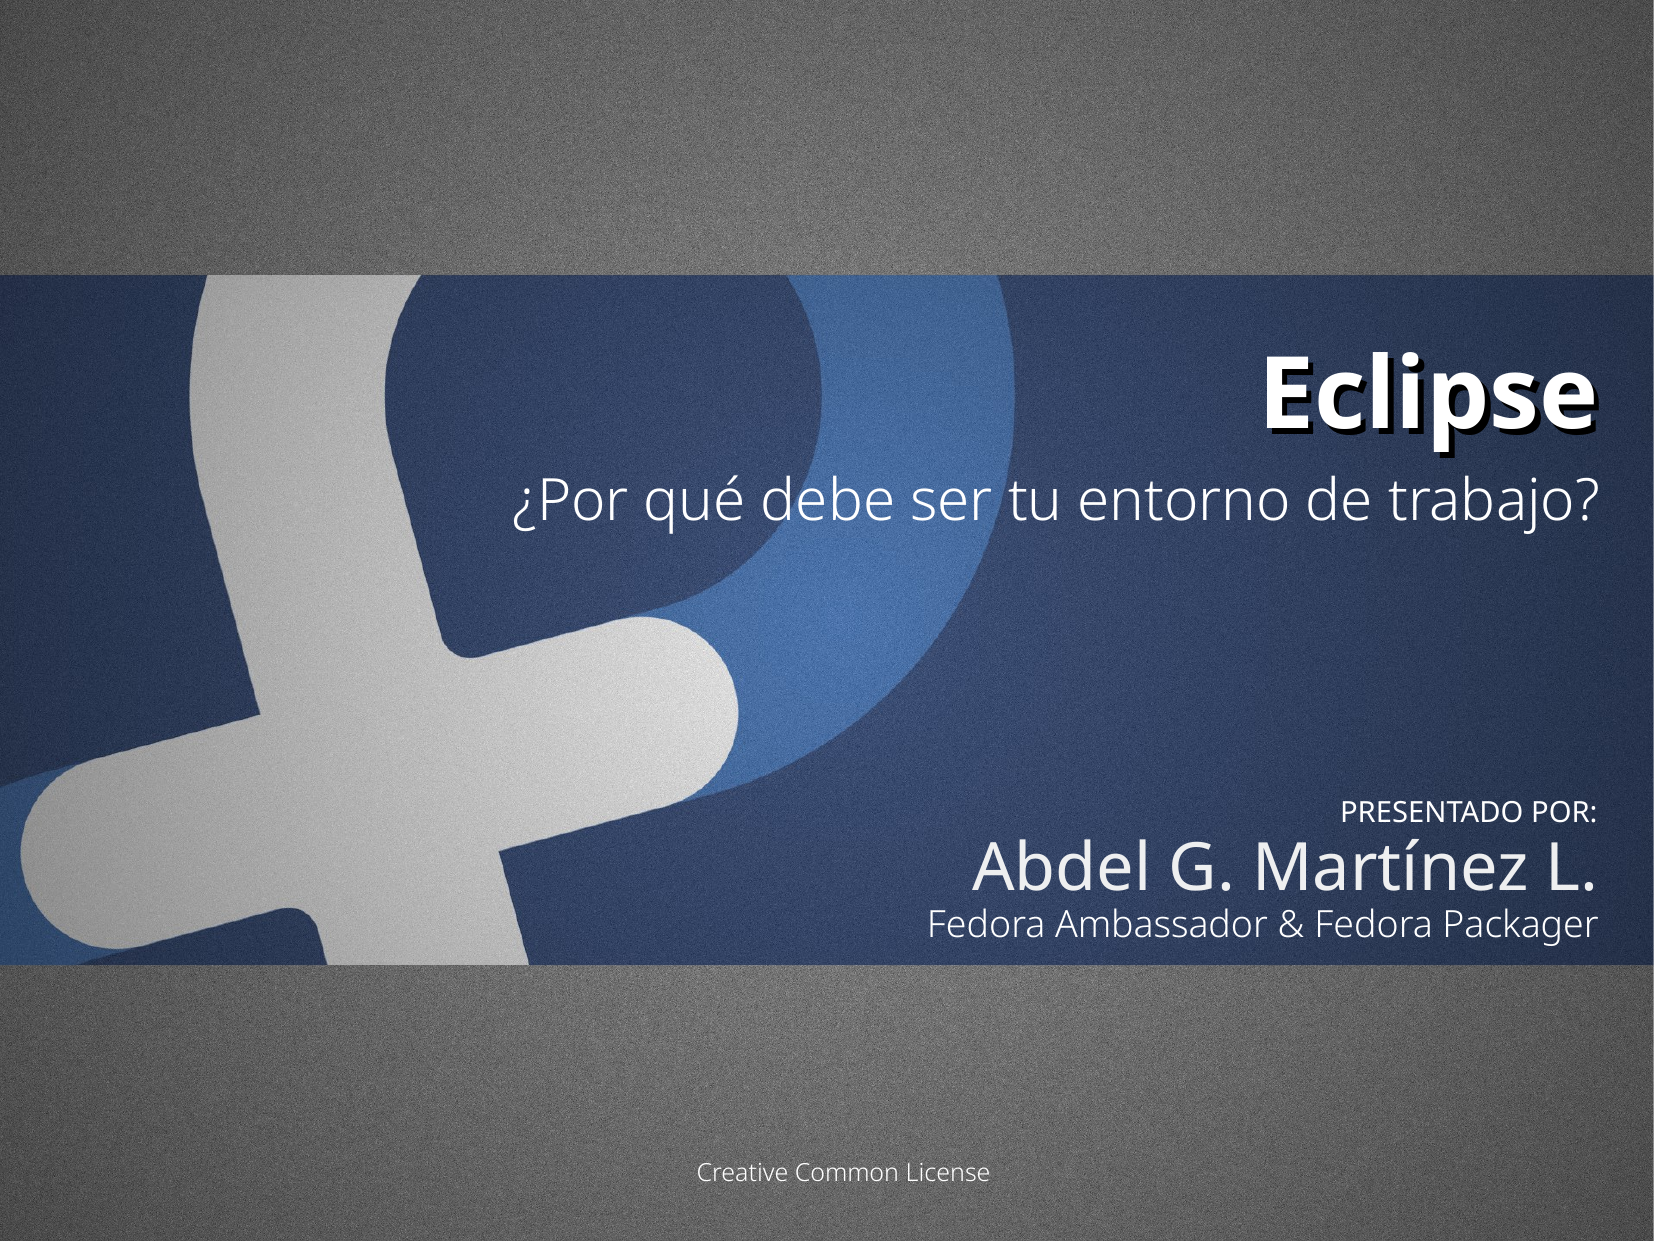

# Eclipse
¿Por qué debe ser tu entorno de trabajo?
PRESENTADO POR:
Abdel G. Martínez L.
Fedora Ambassador & Fedora Packager
Creative Common License